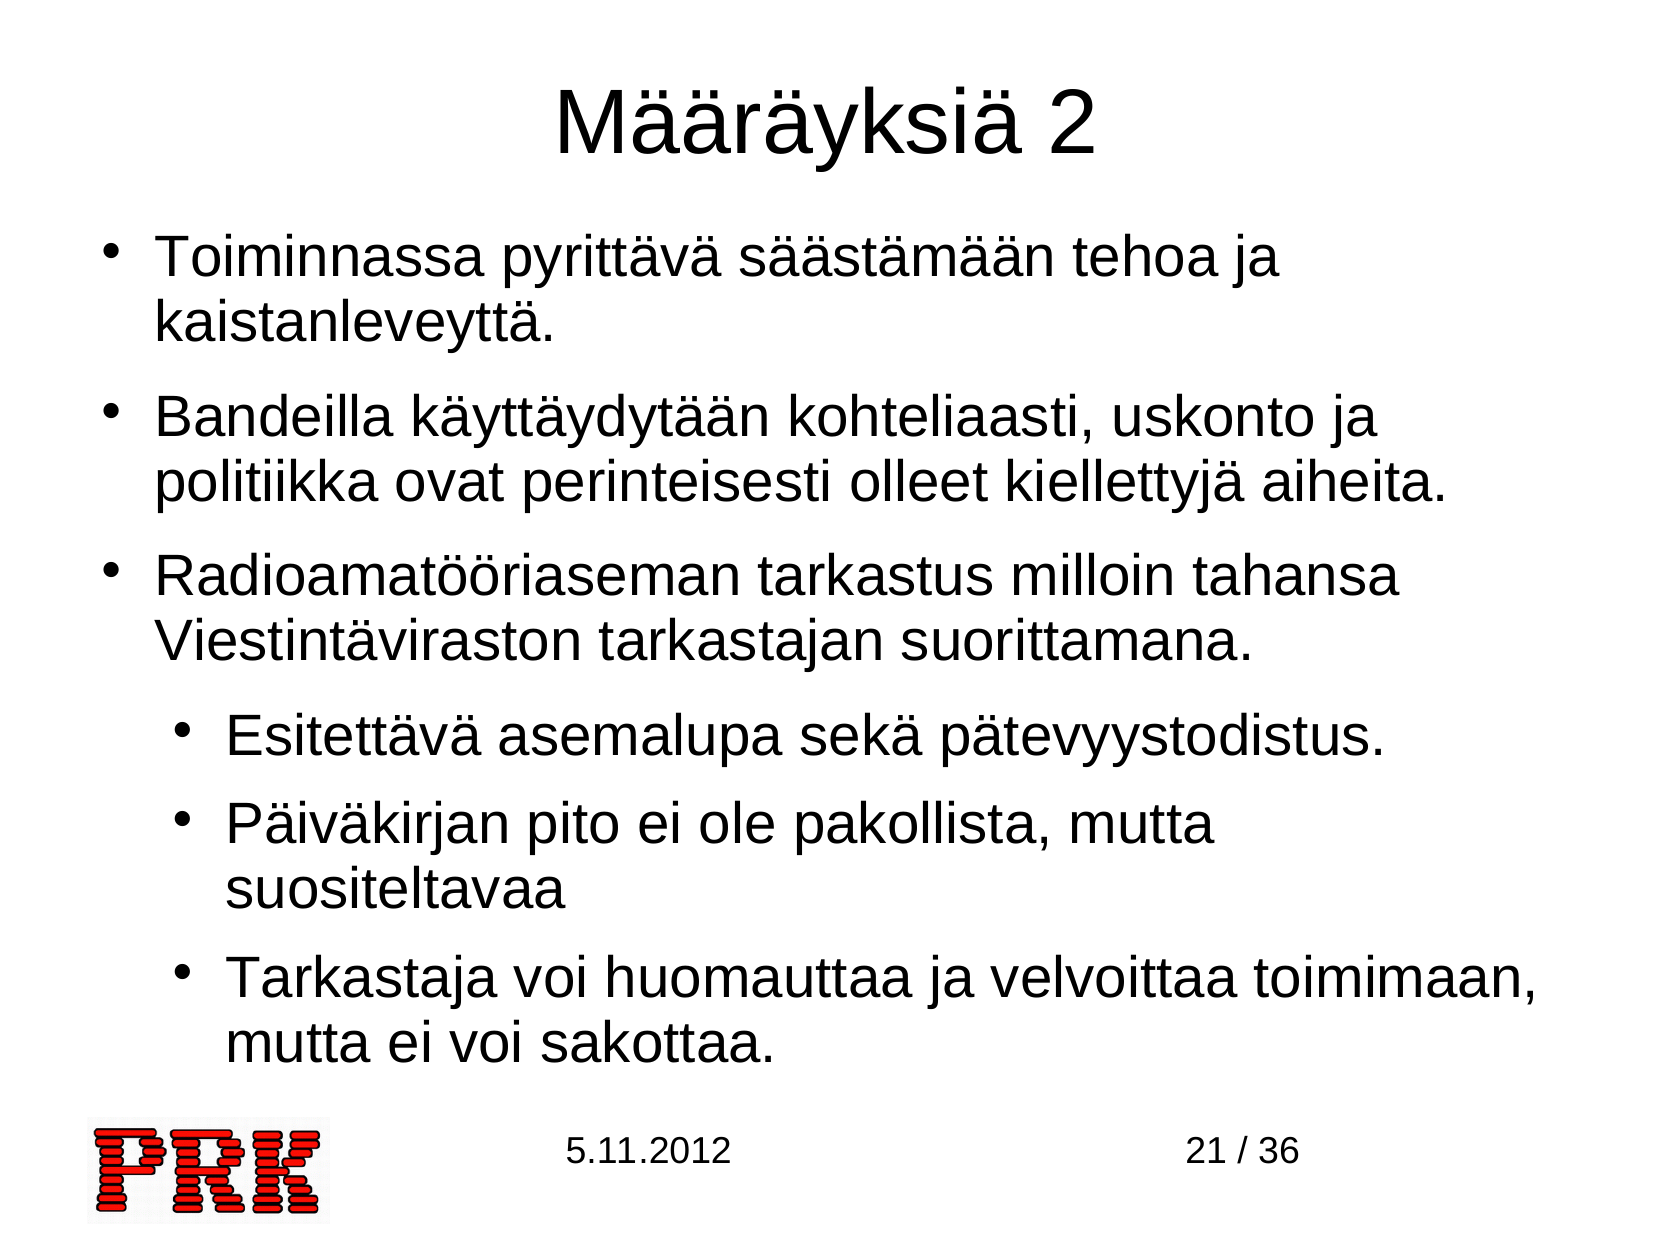

# Määräyksiä 2
Toiminnassa pyrittävä säästämään tehoa ja kaistanleveyttä.
Bandeilla käyttäydytään kohteliaasti, uskonto ja politiikka ovat perinteisesti olleet kiellettyjä aiheita.
Radioamatööriaseman tarkastus milloin tahansa Viestintäviraston tarkastajan suorittamana.
Esitettävä asemalupa sekä pätevyystodistus.
Päiväkirjan pito ei ole pakollista, mutta suositeltavaa
Tarkastaja voi huomauttaa ja velvoittaa toimimaan, mutta ei voi sakottaa.
21